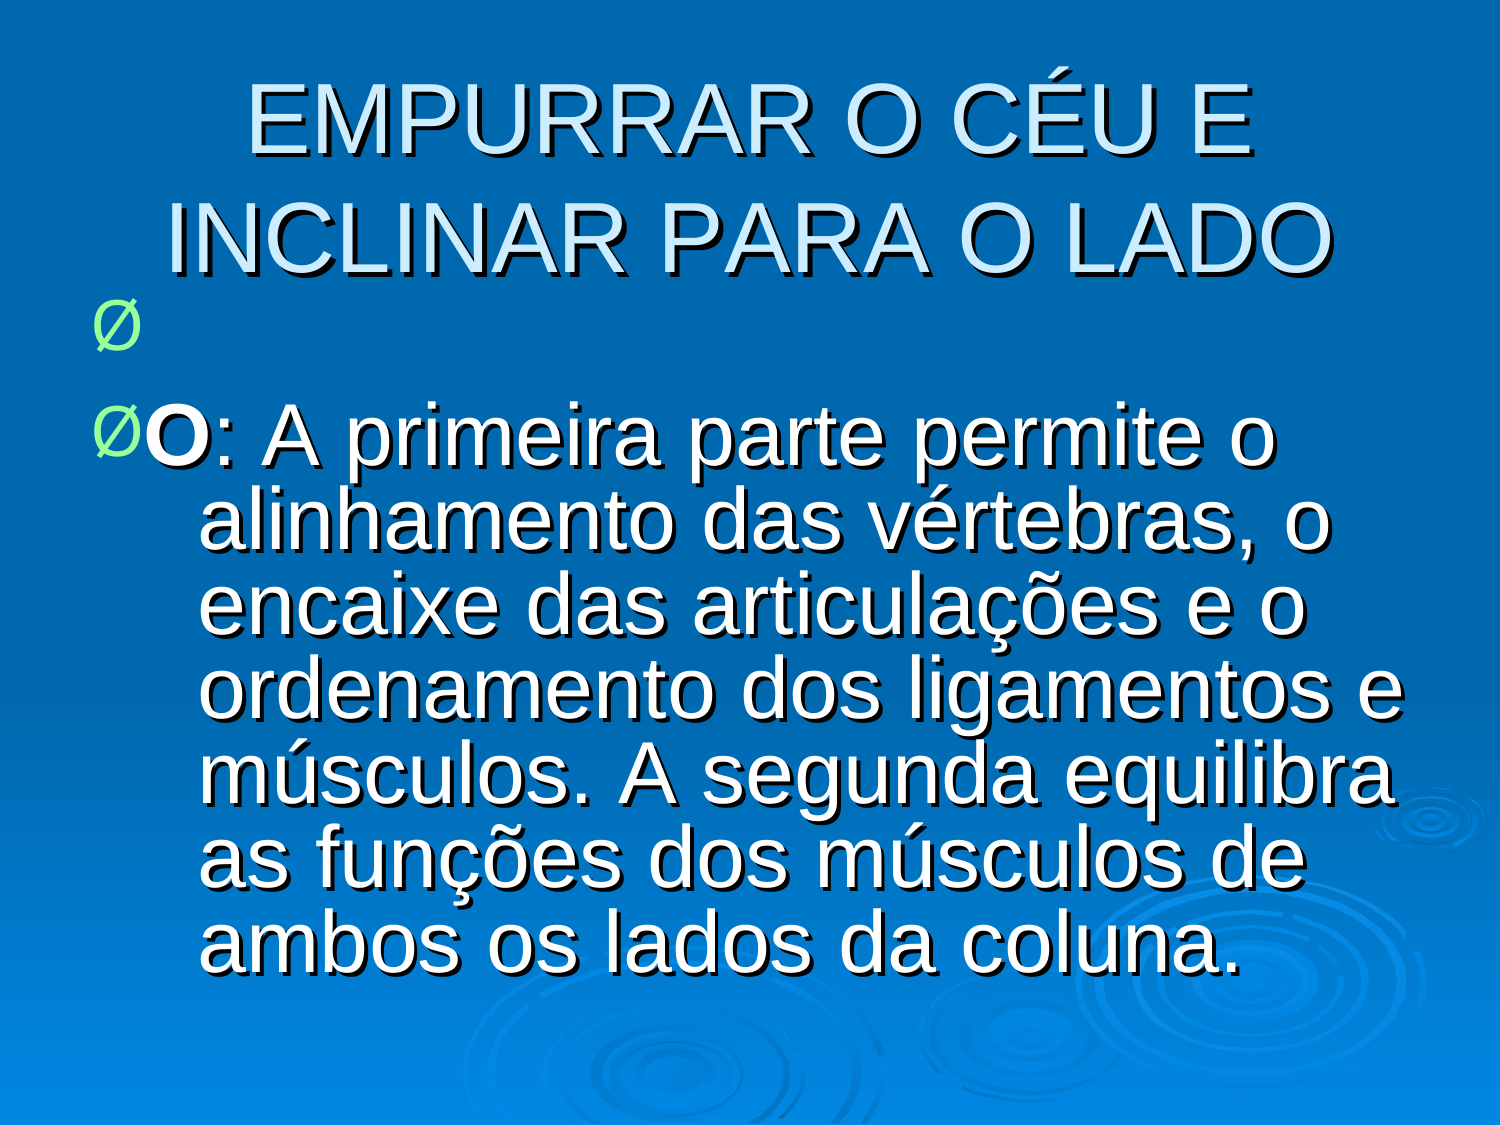

# EMPURRAR O CÉU E INCLINAR PARA O LADO
O: A primeira parte permite o alinhamento das vértebras, o encaixe das articulações e o ordenamento dos ligamentos e músculos. A segunda equilibra as funções dos músculos de ambos os lados da coluna.